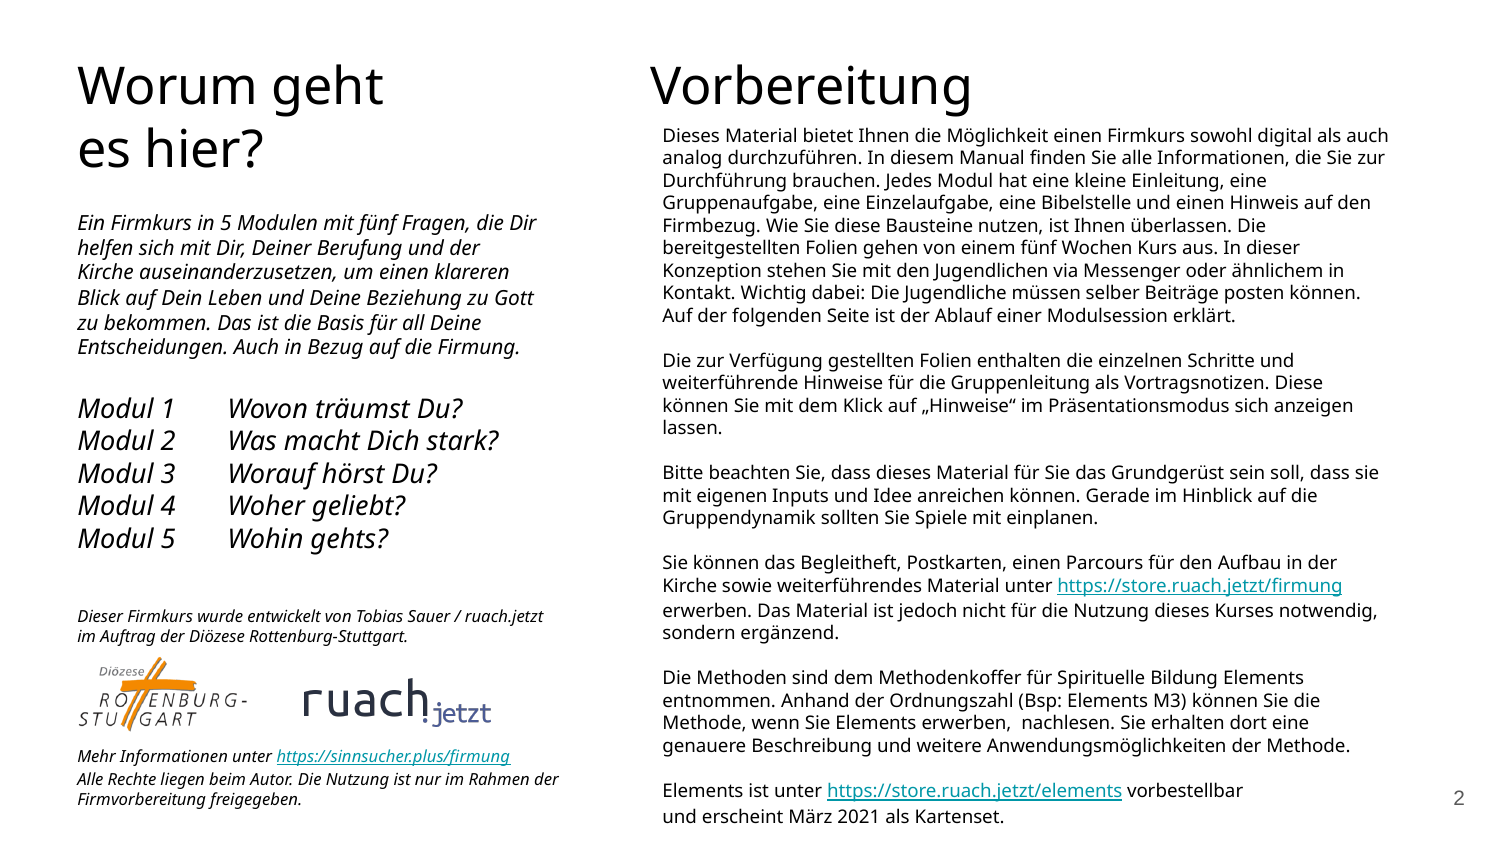

Worum geht es hier?
Vorbereitung
Dieses Material bietet Ihnen die Möglichkeit einen Firmkurs sowohl digital als auch analog durchzuführen. In diesem Manual finden Sie alle Informationen, die Sie zur Durchführung brauchen. Jedes Modul hat eine kleine Einleitung, eine Gruppenaufgabe, eine Einzelaufgabe, eine Bibelstelle und einen Hinweis auf den Firmbezug. Wie Sie diese Bausteine nutzen, ist Ihnen überlassen. Die bereitgestellten Folien gehen von einem fünf Wochen Kurs aus. In dieser Konzeption stehen Sie mit den Jugendlichen via Messenger oder ähnlichem in Kontakt. Wichtig dabei: Die Jugendliche müssen selber Beiträge posten können. Auf der folgenden Seite ist der Ablauf einer Modulsession erklärt.
Die zur Verfügung gestellten Folien enthalten die einzelnen Schritte und weiterführende Hinweise für die Gruppenleitung als Vortragsnotizen. Diese können Sie mit dem Klick auf „Hinweise“ im Präsentationsmodus sich anzeigen lassen.
Bitte beachten Sie, dass dieses Material für Sie das Grundgerüst sein soll, dass sie mit eigenen Inputs und Idee anreichen können. Gerade im Hinblick auf die Gruppendynamik sollten Sie Spiele mit einplanen.
Sie können das Begleitheft, Postkarten, einen Parcours für den Aufbau in der Kirche sowie weiterführendes Material unter https://store.ruach.jetzt/firmung erwerben. Das Material ist jedoch nicht für die Nutzung dieses Kurses notwendig, sondern ergänzend.
Die Methoden sind dem Methodenkoffer für Spirituelle Bildung Elements entnommen. Anhand der Ordnungszahl (Bsp: Elements M3) können Sie die Methode, wenn Sie Elements erwerben, nachlesen. Sie erhalten dort eine genauere Beschreibung und weitere Anwendungsmöglichkeiten der Methode.
Elements ist unter https://store.ruach.jetzt/elements vorbestellbar
und erscheint März 2021 als Kartenset.
Ein Firmkurs in 5 Modulen mit fünf Fragen, die Dir helfen sich mit Dir, Deiner Berufung und der Kirche auseinanderzusetzen, um einen klareren Blick auf Dein Leben und Deine Beziehung zu Gott zu bekommen. Das ist die Basis für all Deine Entscheidungen. Auch in Bezug auf die Firmung.
Modul 1	Wovon träumst Du?
Modul 2	Was macht Dich stark?
Modul 3	Worauf hörst Du?
Modul 4	Woher geliebt?
Modul 5	Wohin gehts?
Dieser Firmkurs wurde entwickelt von Tobias Sauer / ruach.jetzt
im Auftrag der Diözese Rottenburg-Stuttgart.
Mehr Informationen unter https://sinnsucher.plus/firmung
Alle Rechte liegen beim Autor. Die Nutzung ist nur im Rahmen der Firmvorbereitung freigegeben.